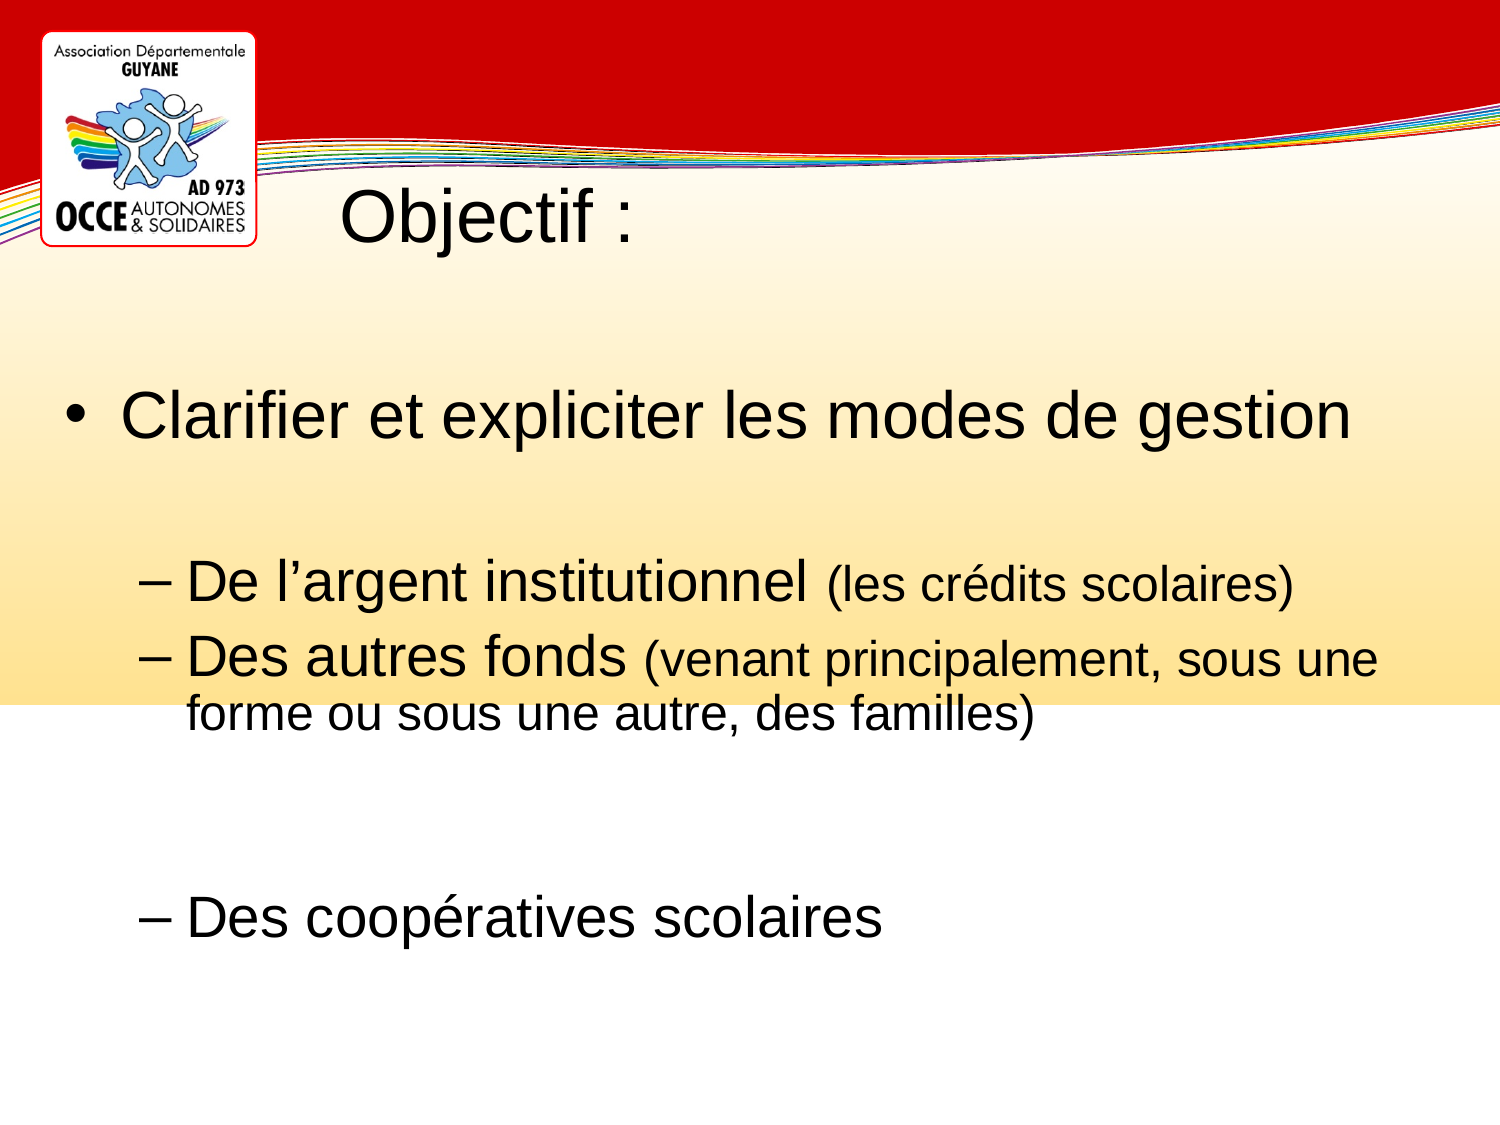

# Objectif :
Clarifier et expliciter les modes de gestion
De l’argent institutionnel (les crédits scolaires)
Des autres fonds (venant principalement, sous une forme ou sous une autre, des familles)
Des coopératives scolaires